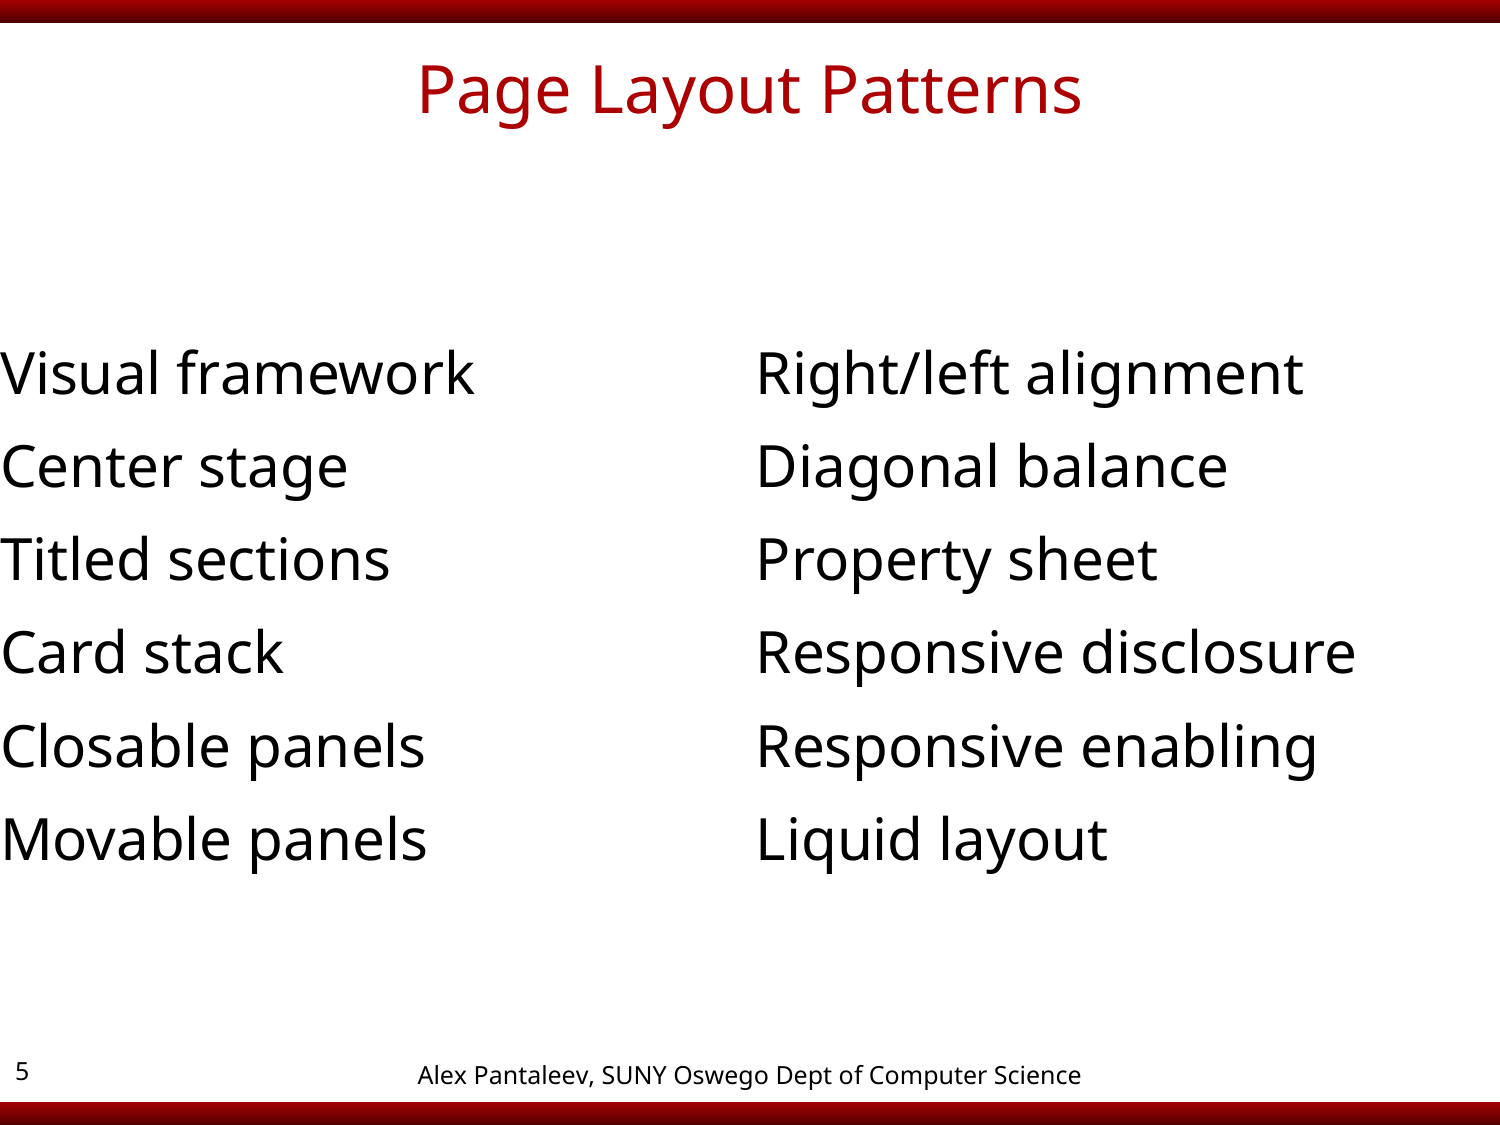

# Page Layout Patterns
Visual framework
Center stage
Titled sections
Card stack
Closable panels
Movable panels
Right/left alignment
Diagonal balance
Property sheet
Responsive disclosure
Responsive enabling
Liquid layout
5